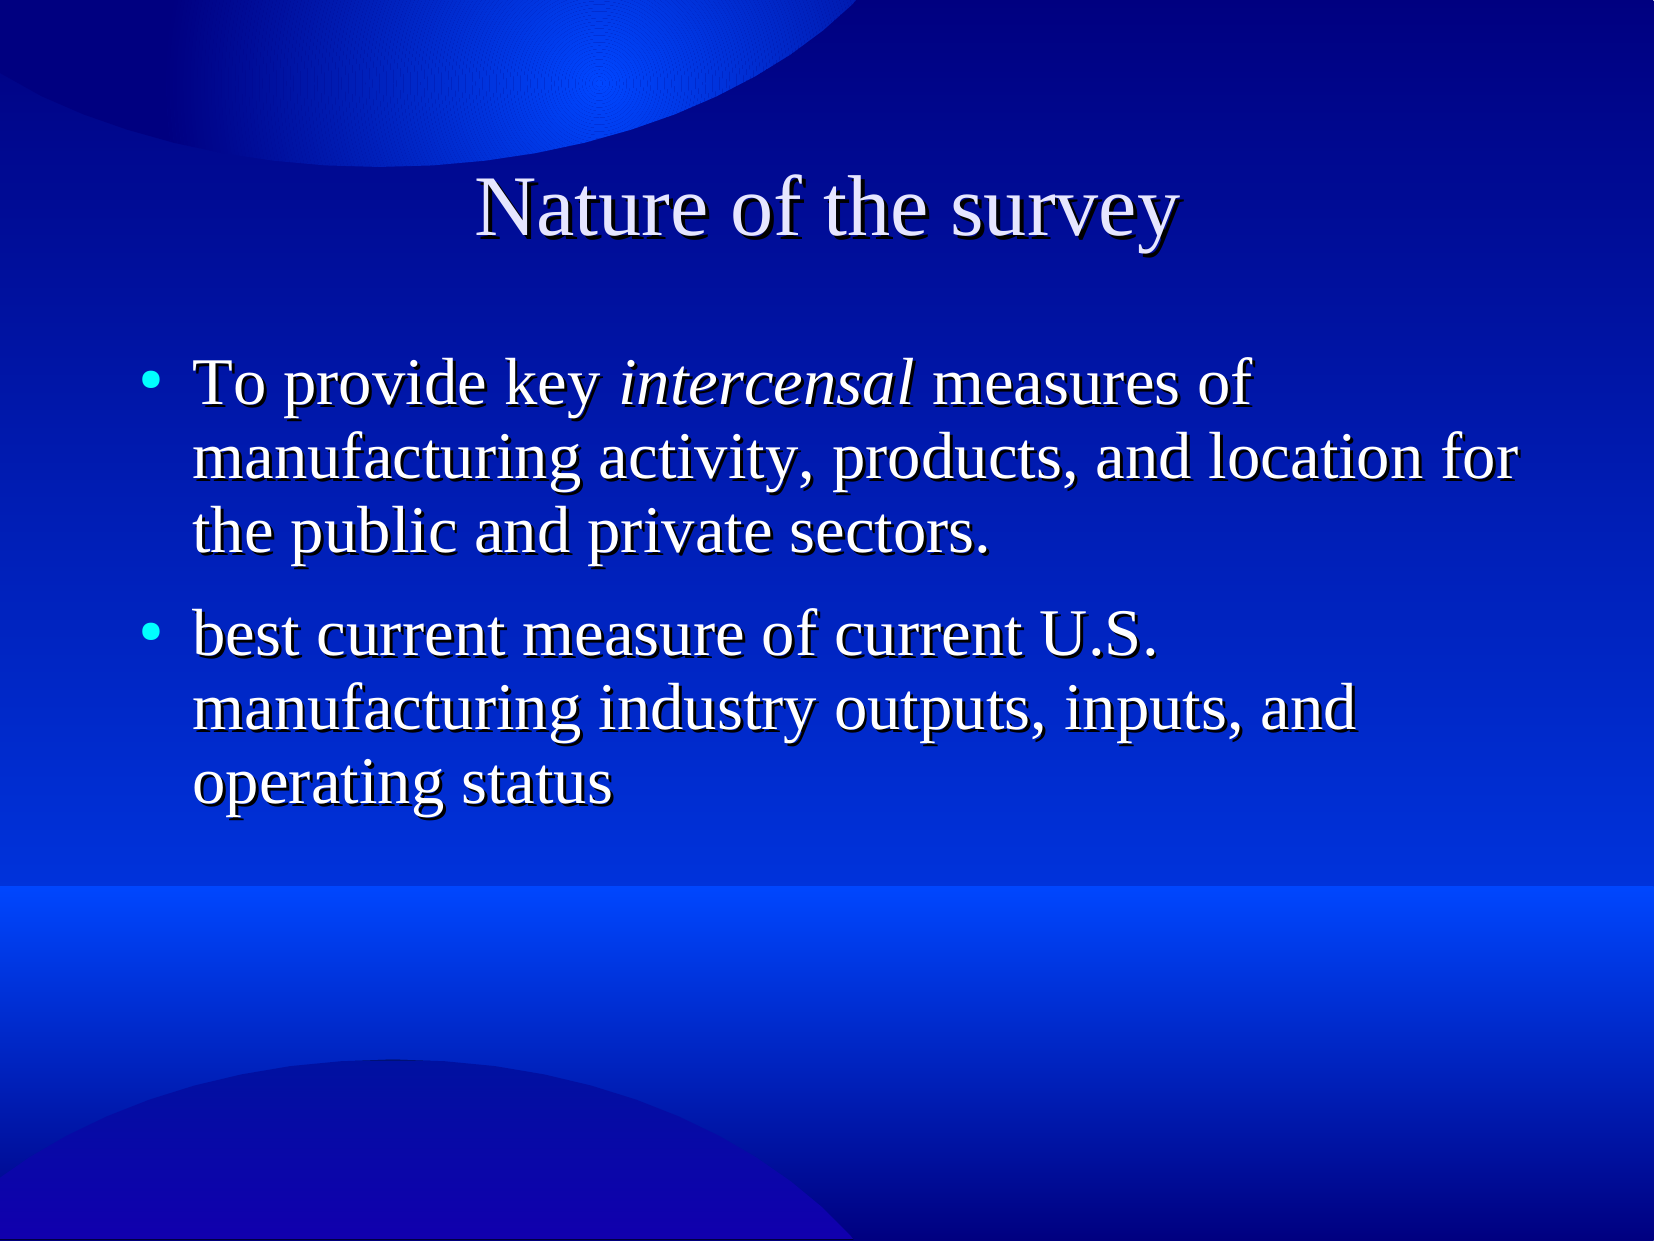

# Nature of the survey
To provide key intercensal measures of manufacturing activity, products, and location for the public and private sectors.
best current measure of current U.S. manufacturing industry outputs, inputs, and operating status